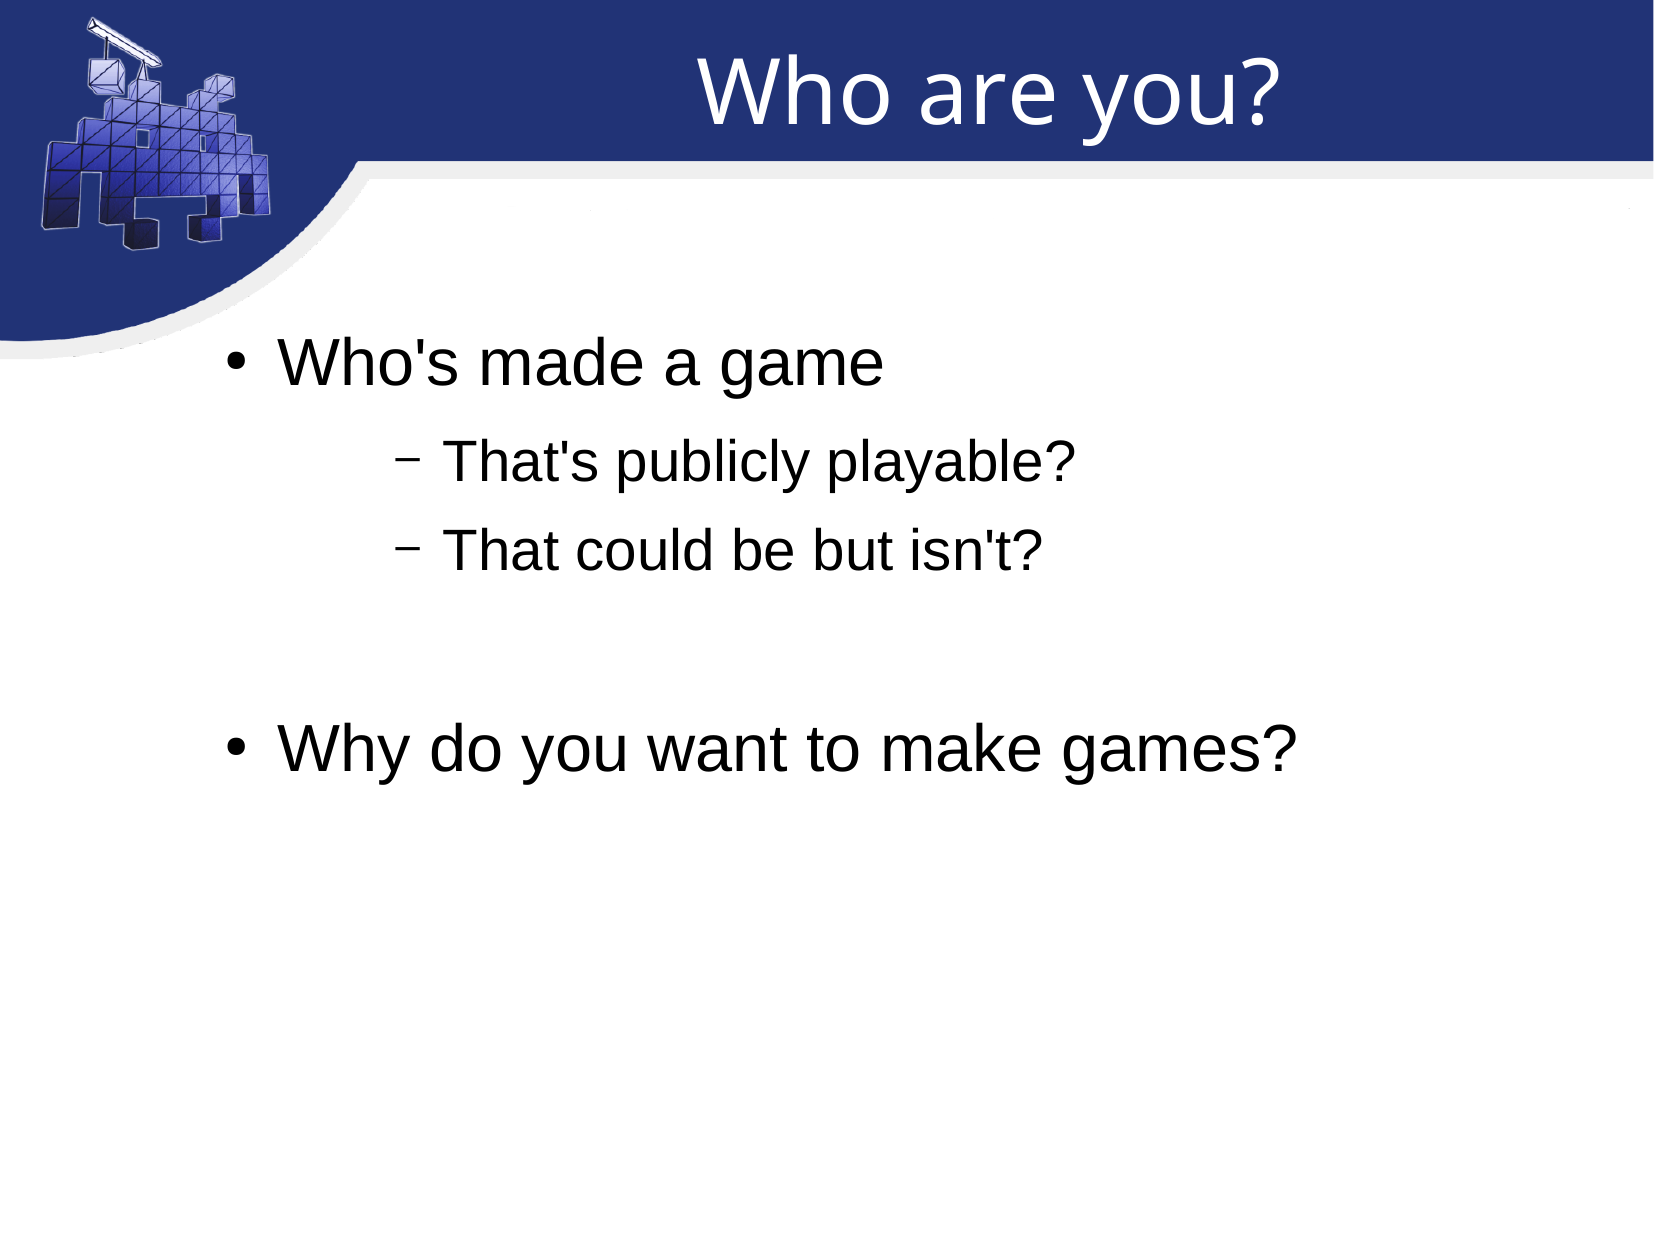

# Who are you?
Who's made a game
That's publicly playable?
That could be but isn't?
Why do you want to make games?